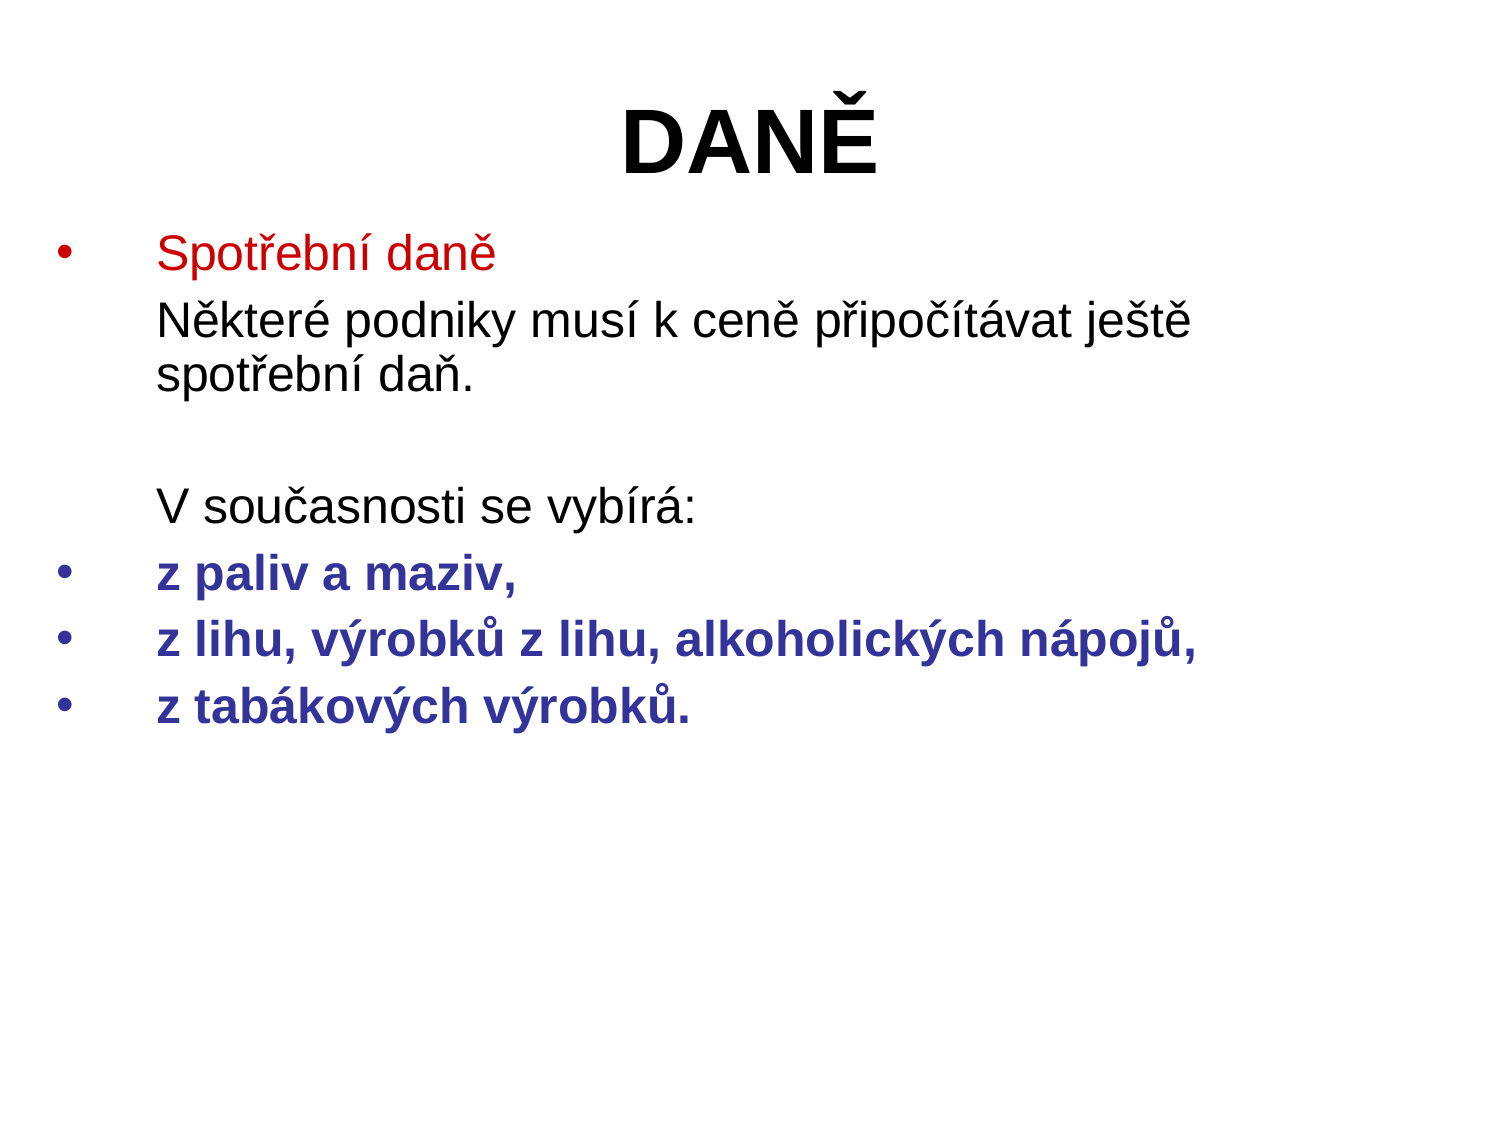

# DANĚ
Spotřební daně
	Některé podniky musí k ceně připočítávat ještě spotřební daň.
	V současnosti se vybírá:
z paliv a maziv,
z lihu, výrobků z lihu, alkoholických nápojů,
z tabákových výrobků.